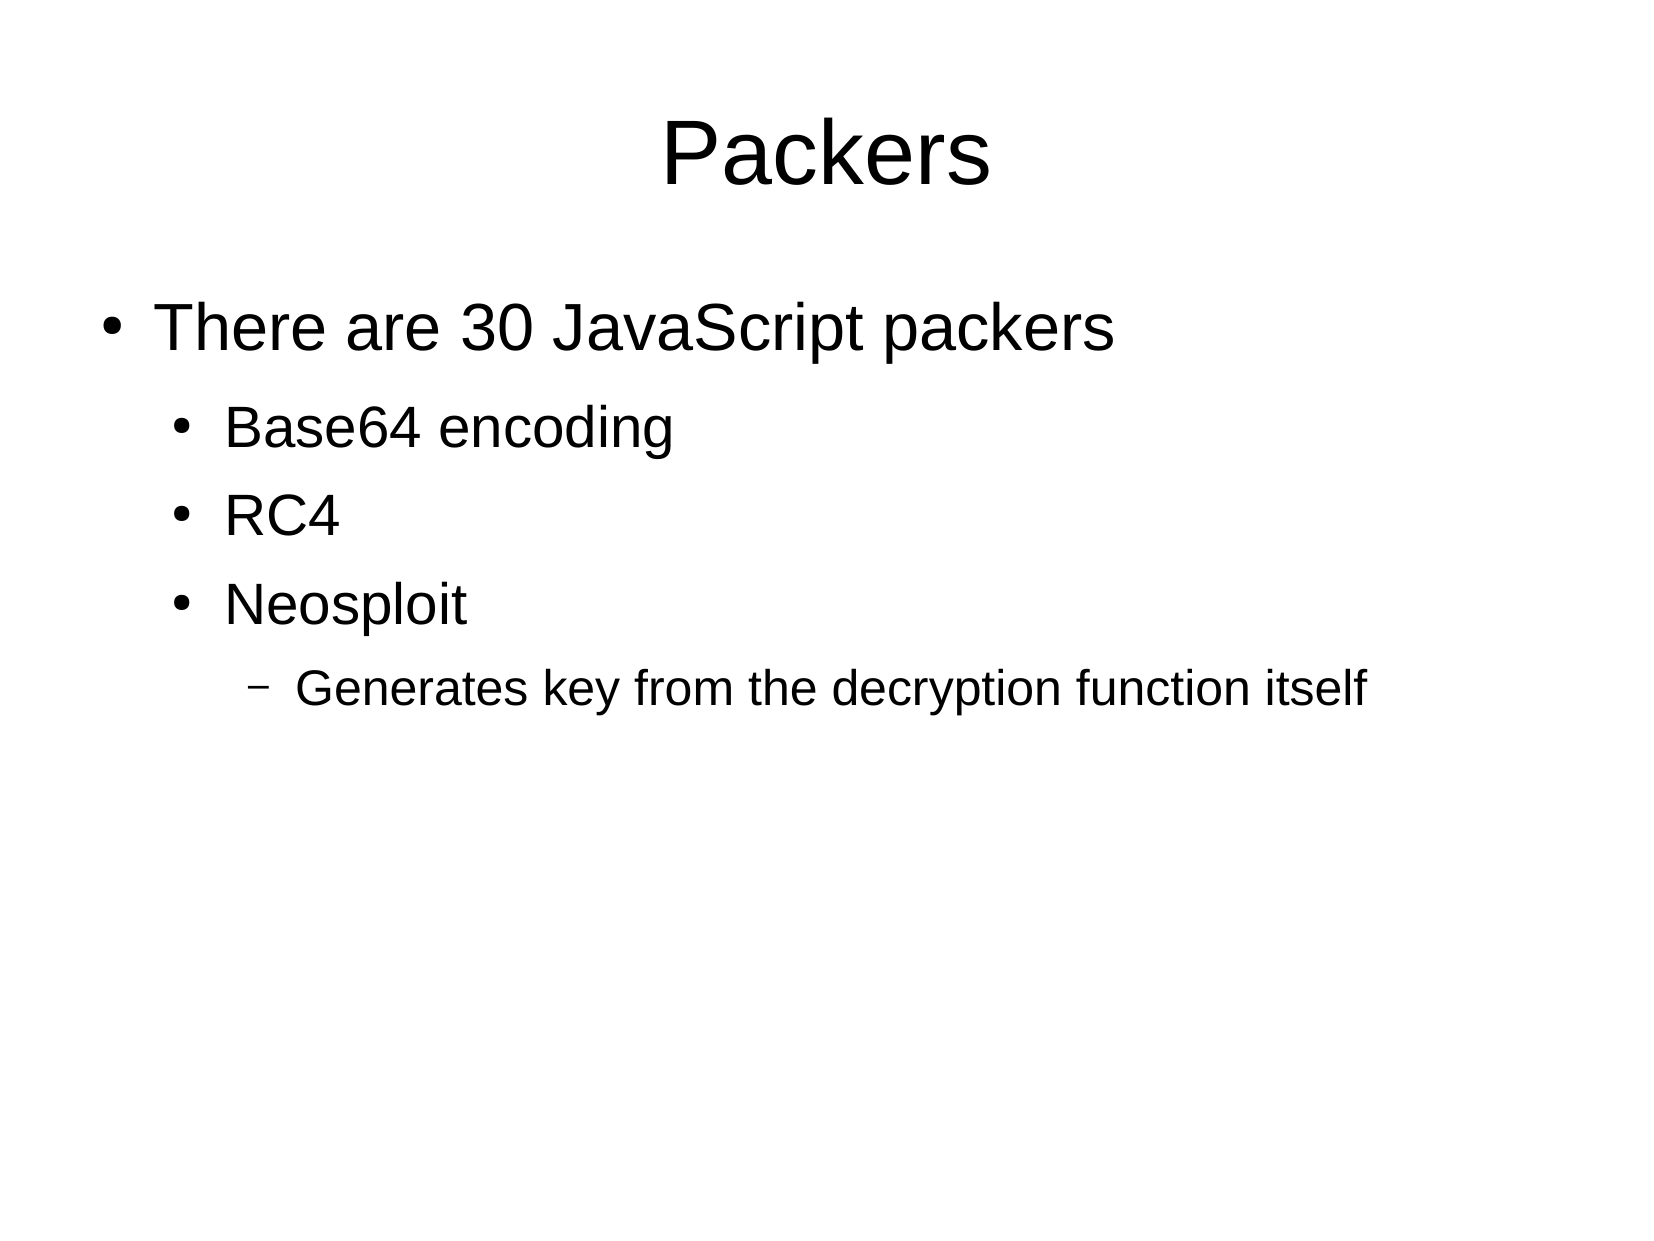

# Packers
There are 30 JavaScript packers
Base64 encoding
RC4
Neosploit
Generates key from the decryption function itself